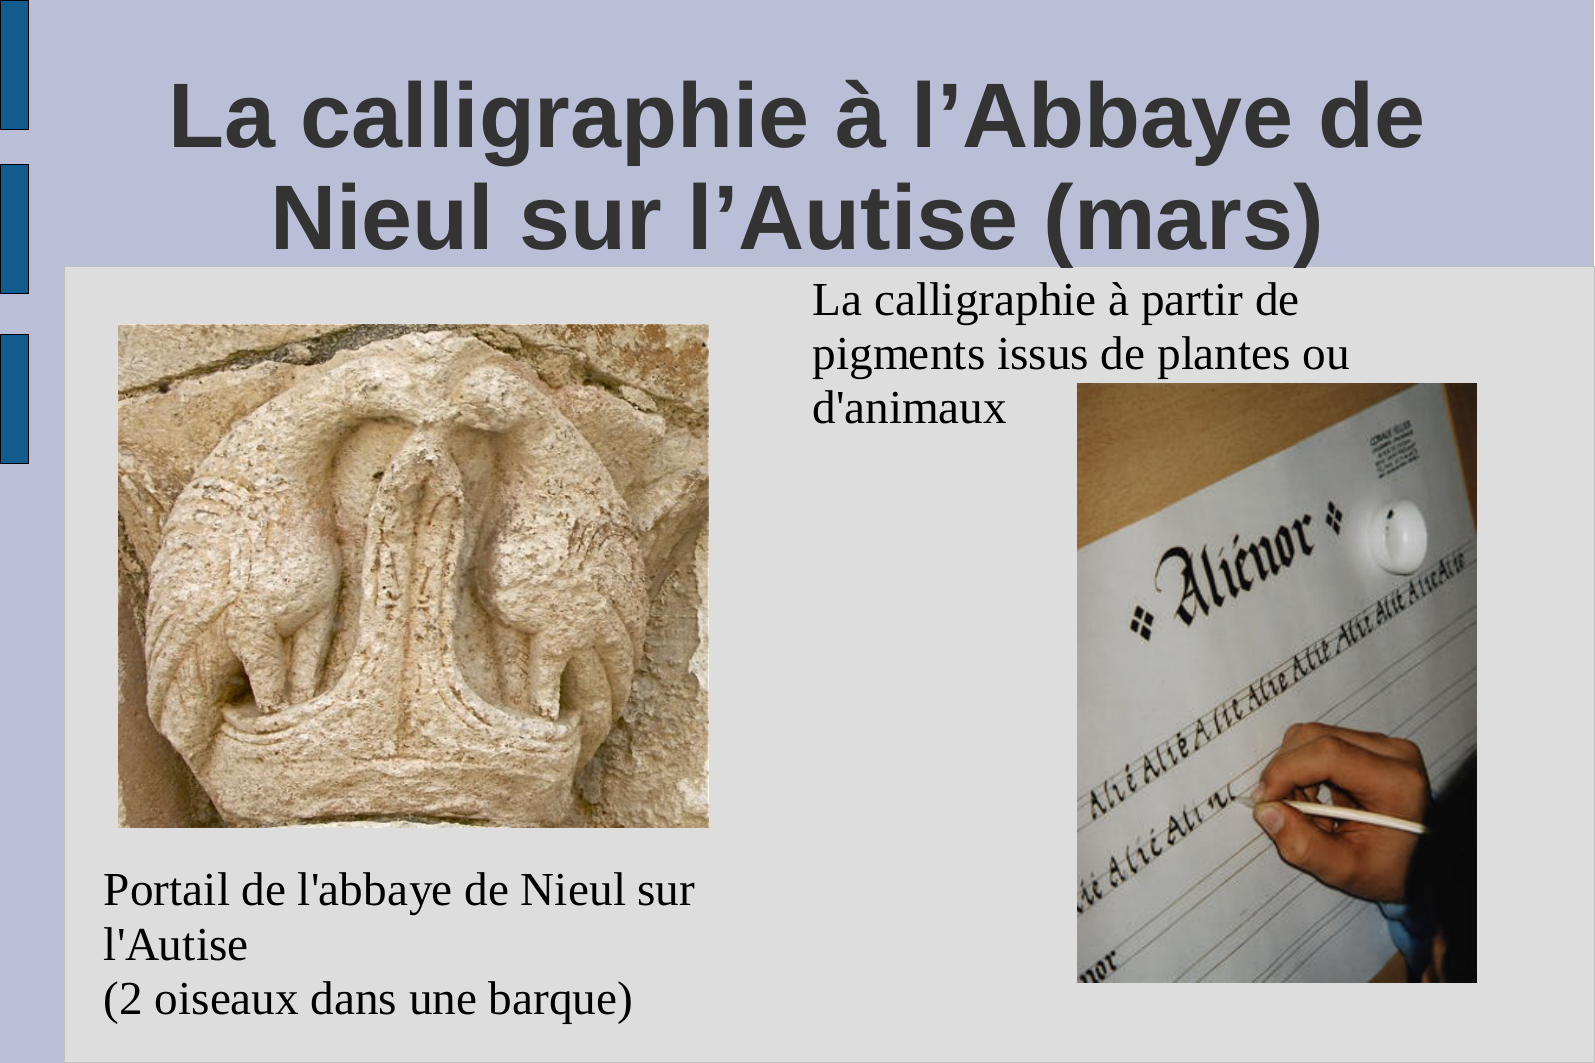

# La calligraphie à l’Abbaye de Nieul sur l’Autise (mars)